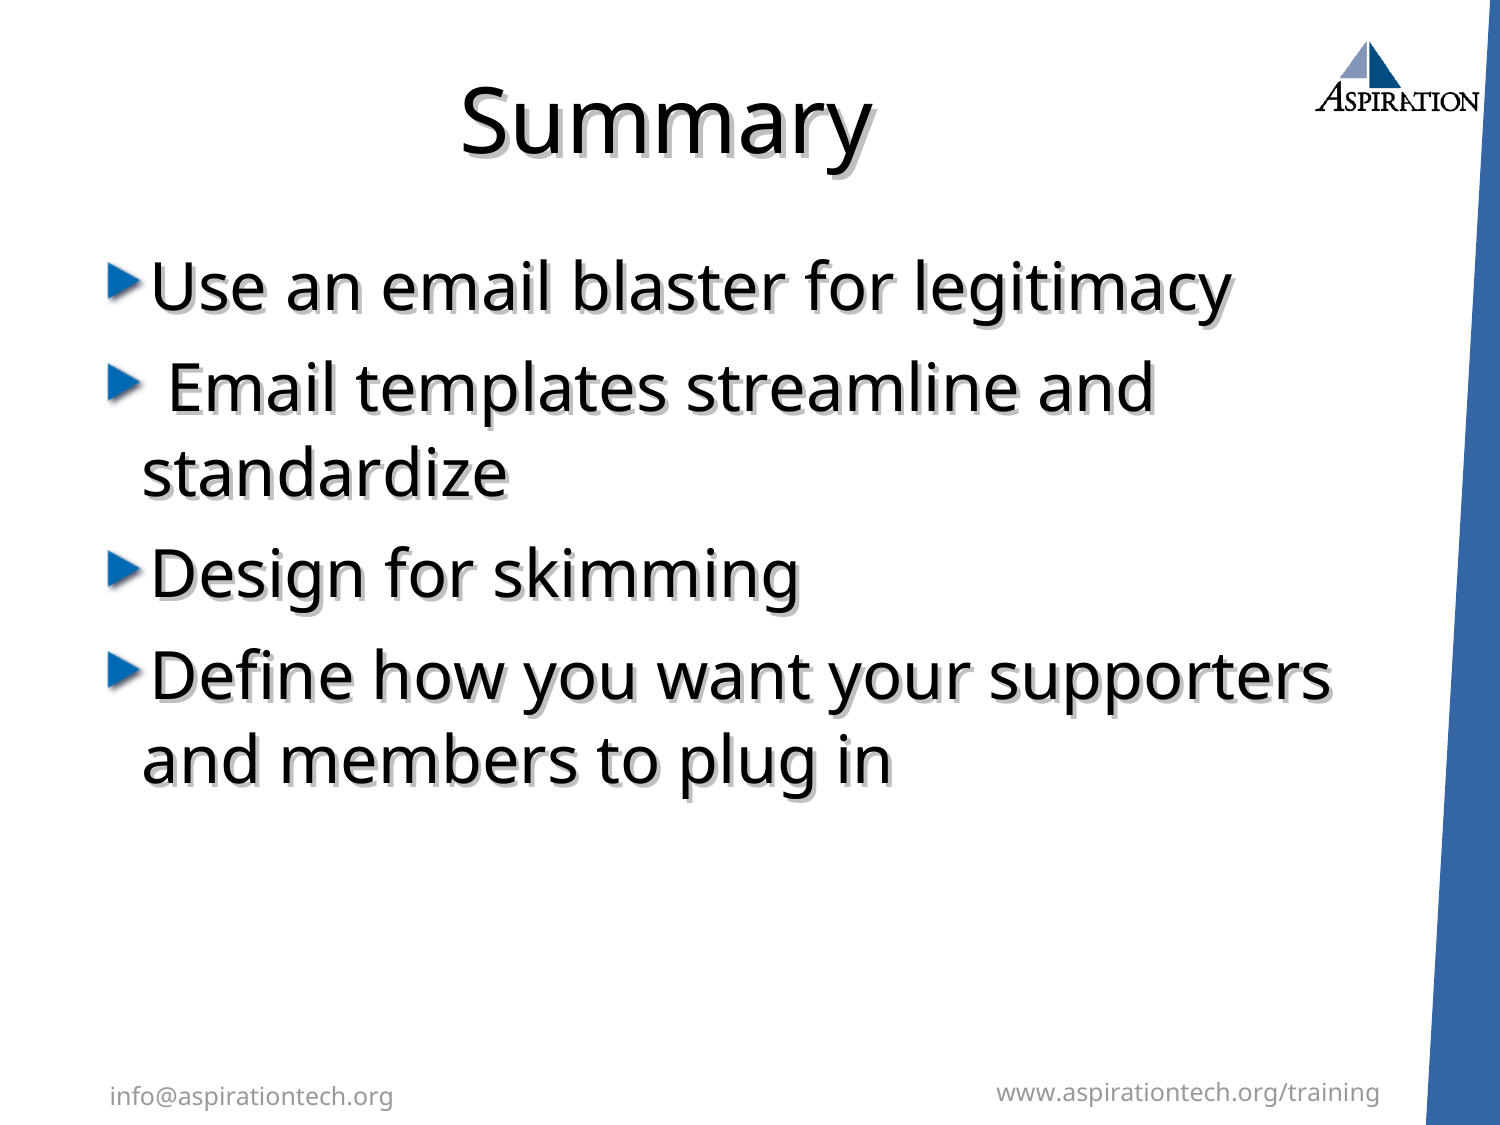

# Summary
Use an email blaster for legitimacy
 Email templates streamline and standardize
Design for skimming
Define how you want your supporters and members to plug in